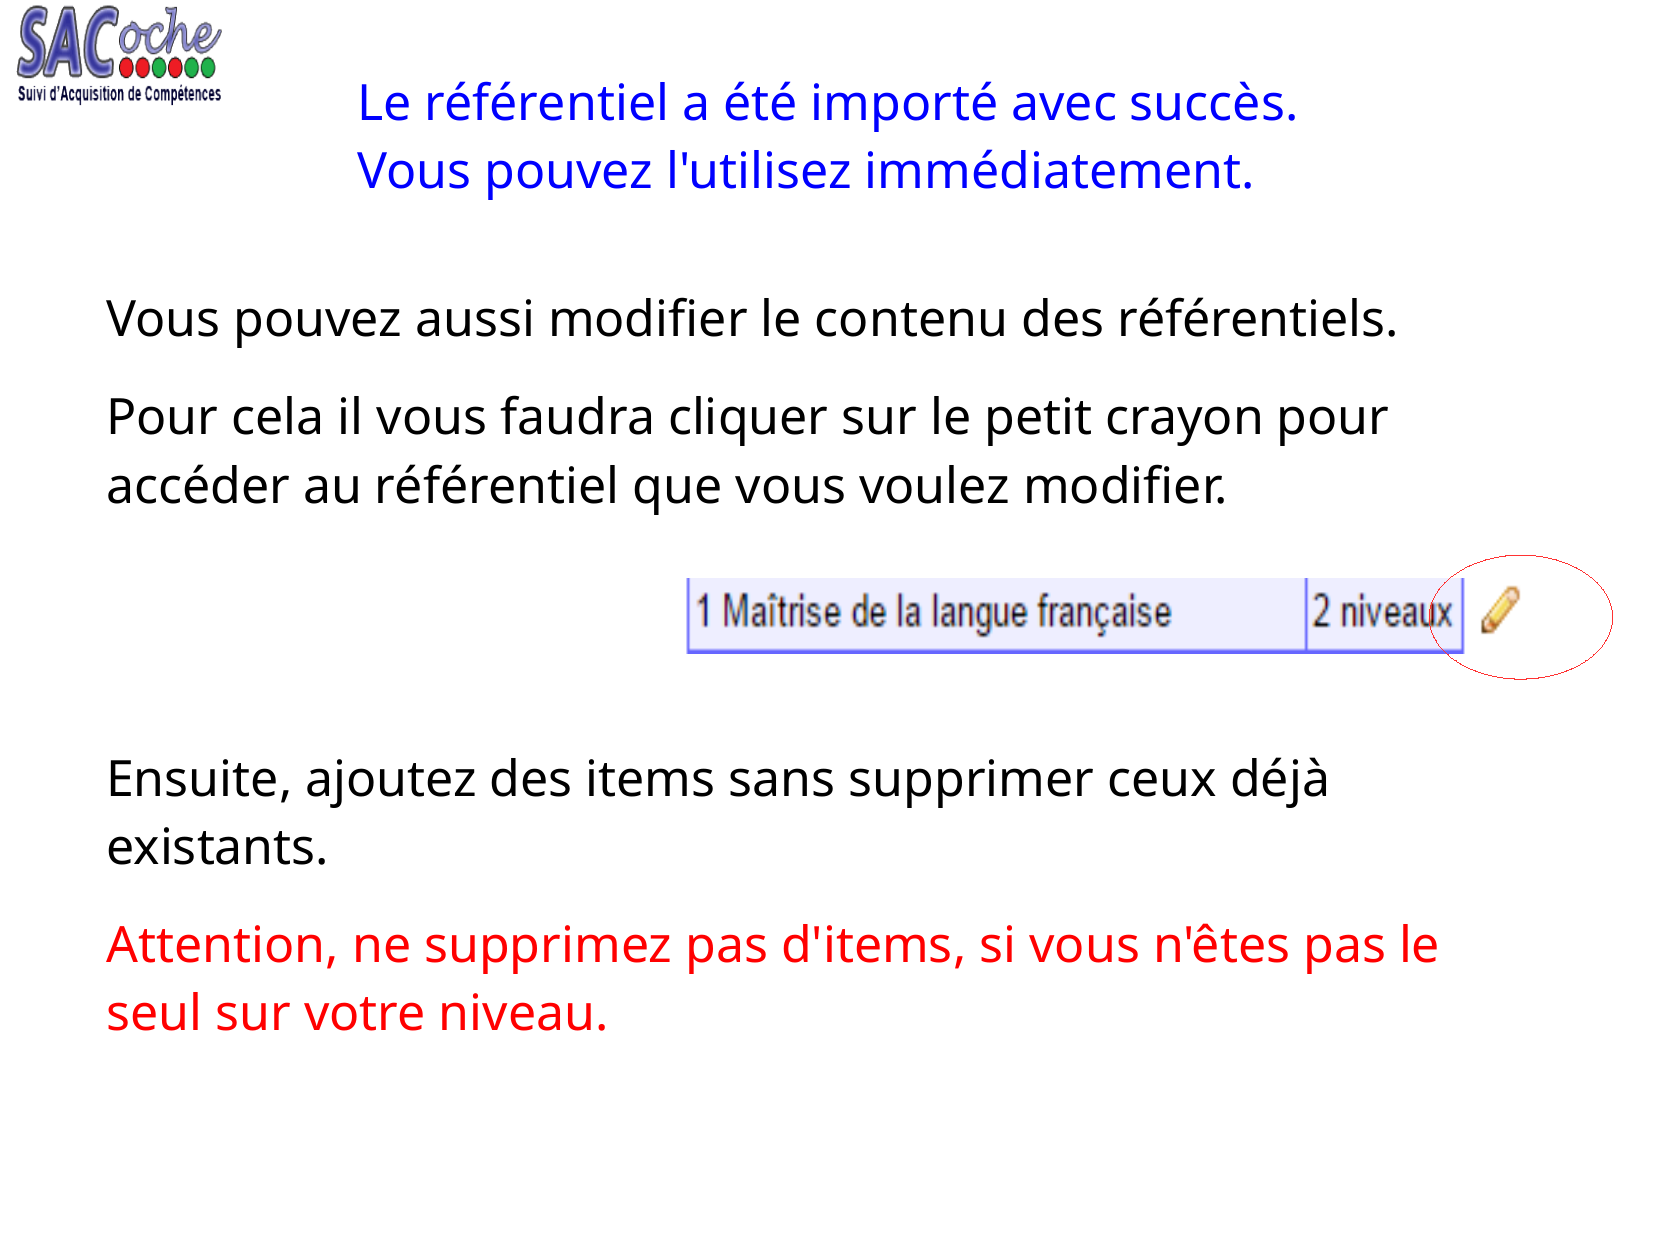

Le référentiel a été importé avec succès.
Vous pouvez l'utilisez immédiatement.
# Vous pouvez aussi modifier le contenu des référentiels.
Pour cela il vous faudra cliquer sur le petit crayon pour accéder au référentiel que vous voulez modifier.
Ensuite, ajoutez des items sans supprimer ceux déjà existants.
Attention, ne supprimez pas d'items, si vous n'êtes pas le seul sur votre niveau.